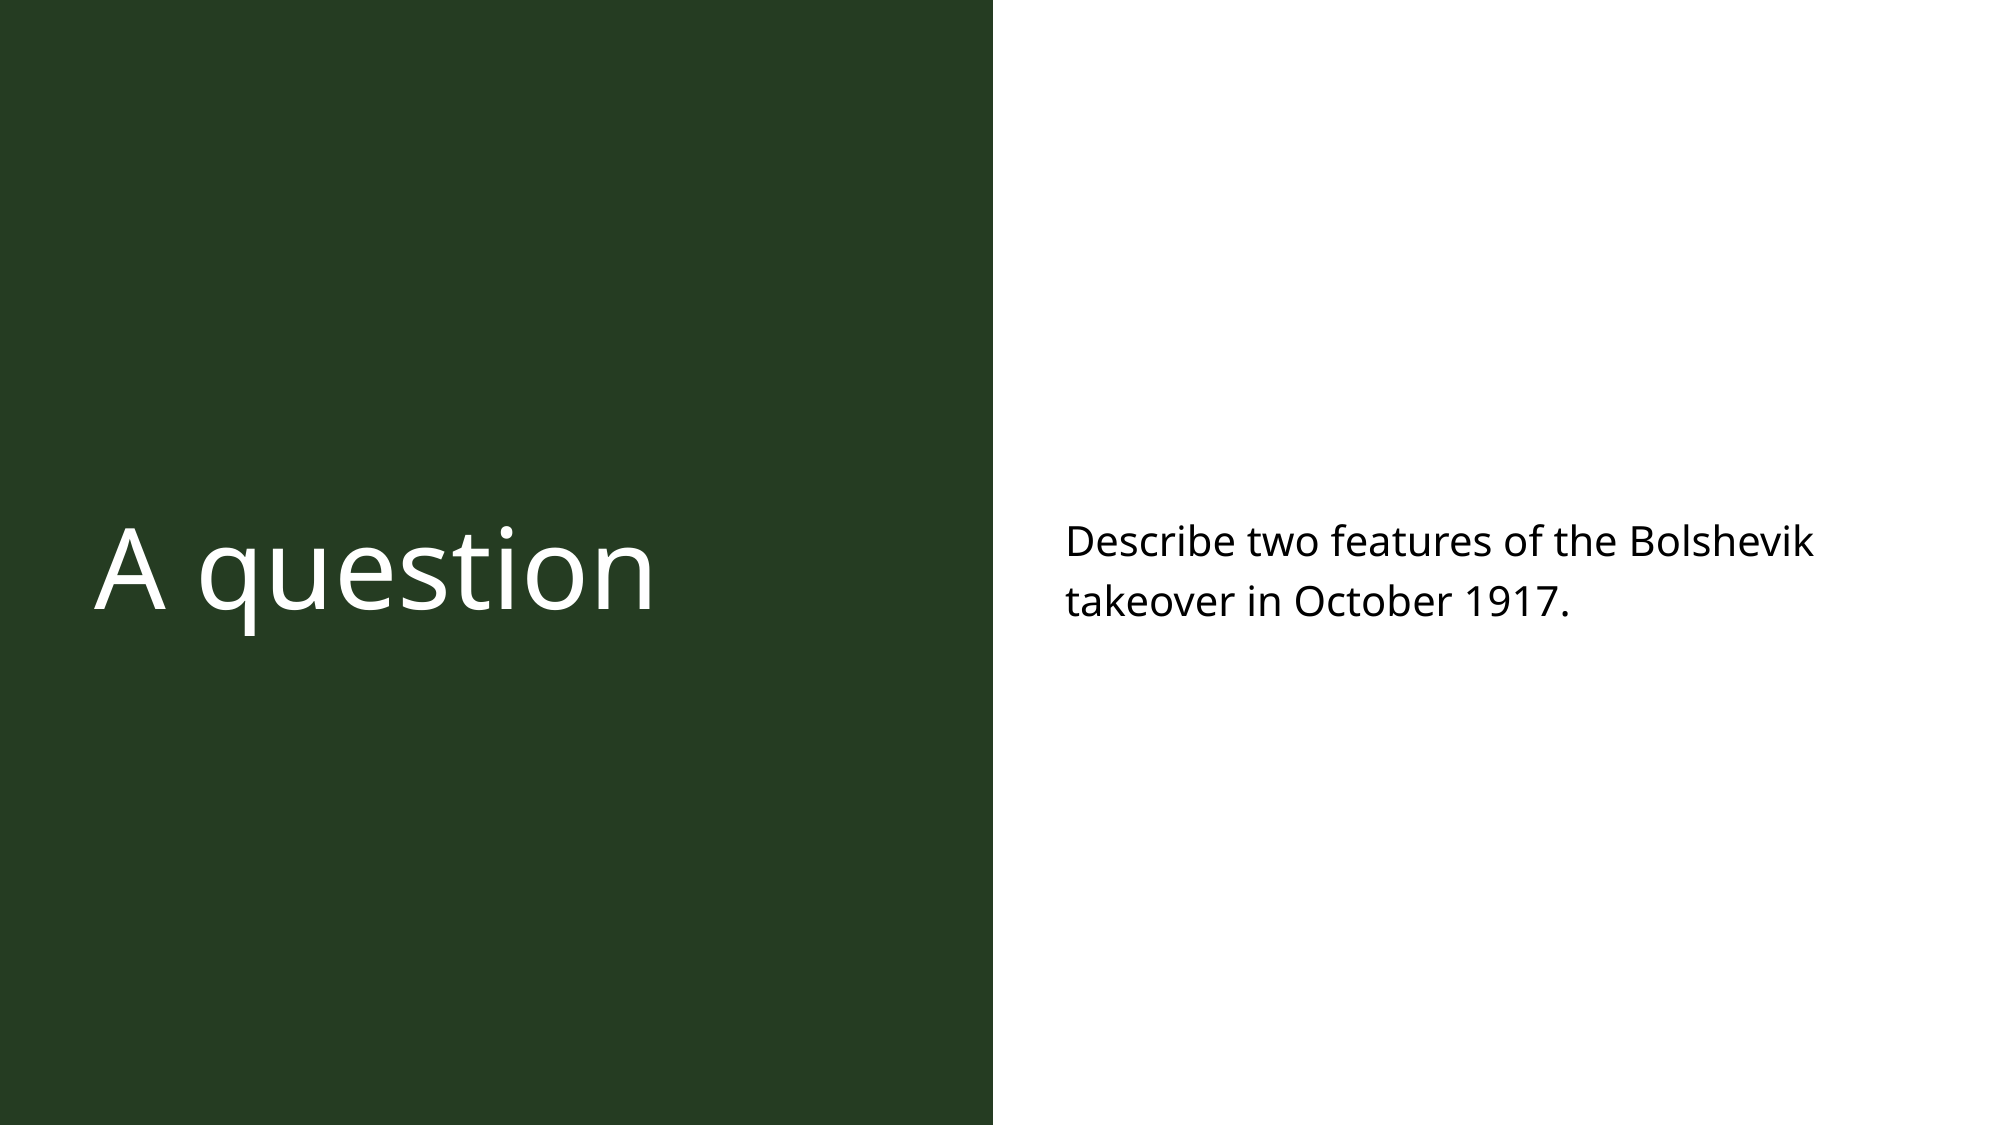

# A question
Describe two features of the Bolshevik takeover in October 1917.